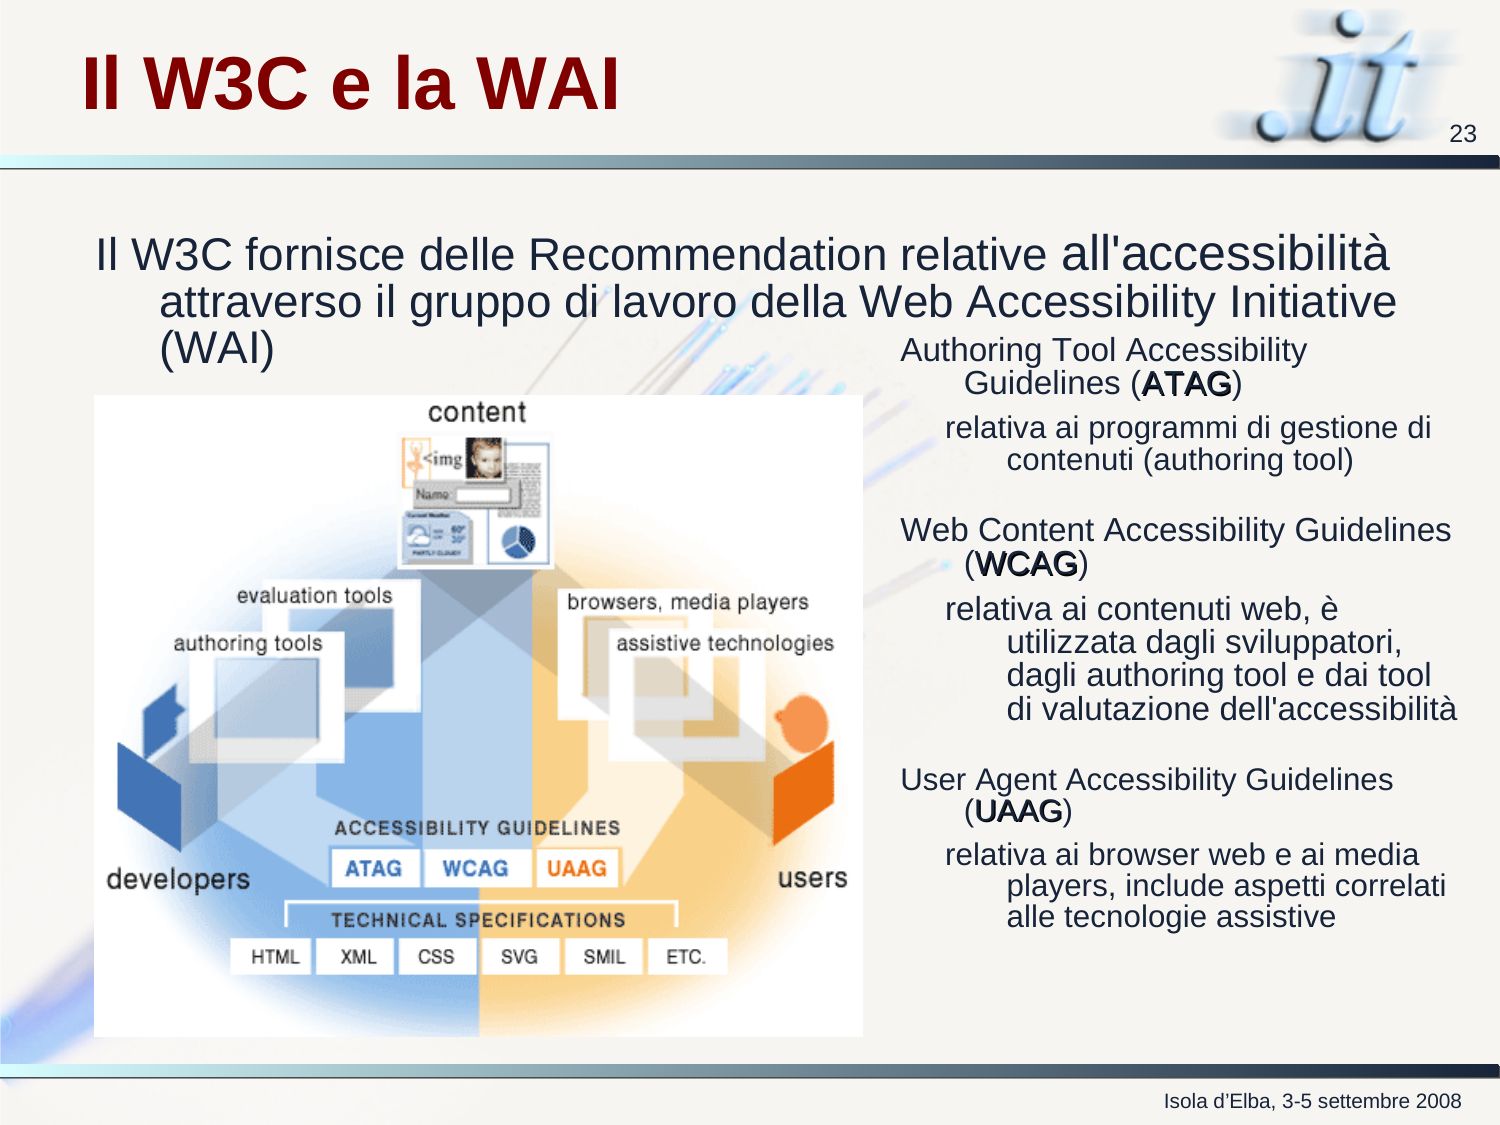

# Il W3C e la WAI
Il W3C fornisce delle Recommendation relative all'accessibilità attraverso il gruppo di lavoro della Web Accessibility Initiative (WAI)
Authoring Tool Accessibility Guidelines (ATAG)
relativa ai programmi di gestione di contenuti (authoring tool)
Web Content Accessibility Guidelines (WCAG)
relativa ai contenuti web, è utilizzata dagli sviluppatori, dagli authoring tool e dai tool di valutazione dell'accessibilità
User Agent Accessibility Guidelines (UAAG)
relativa ai browser web e ai media players, include aspetti correlati alle tecnologie assistive